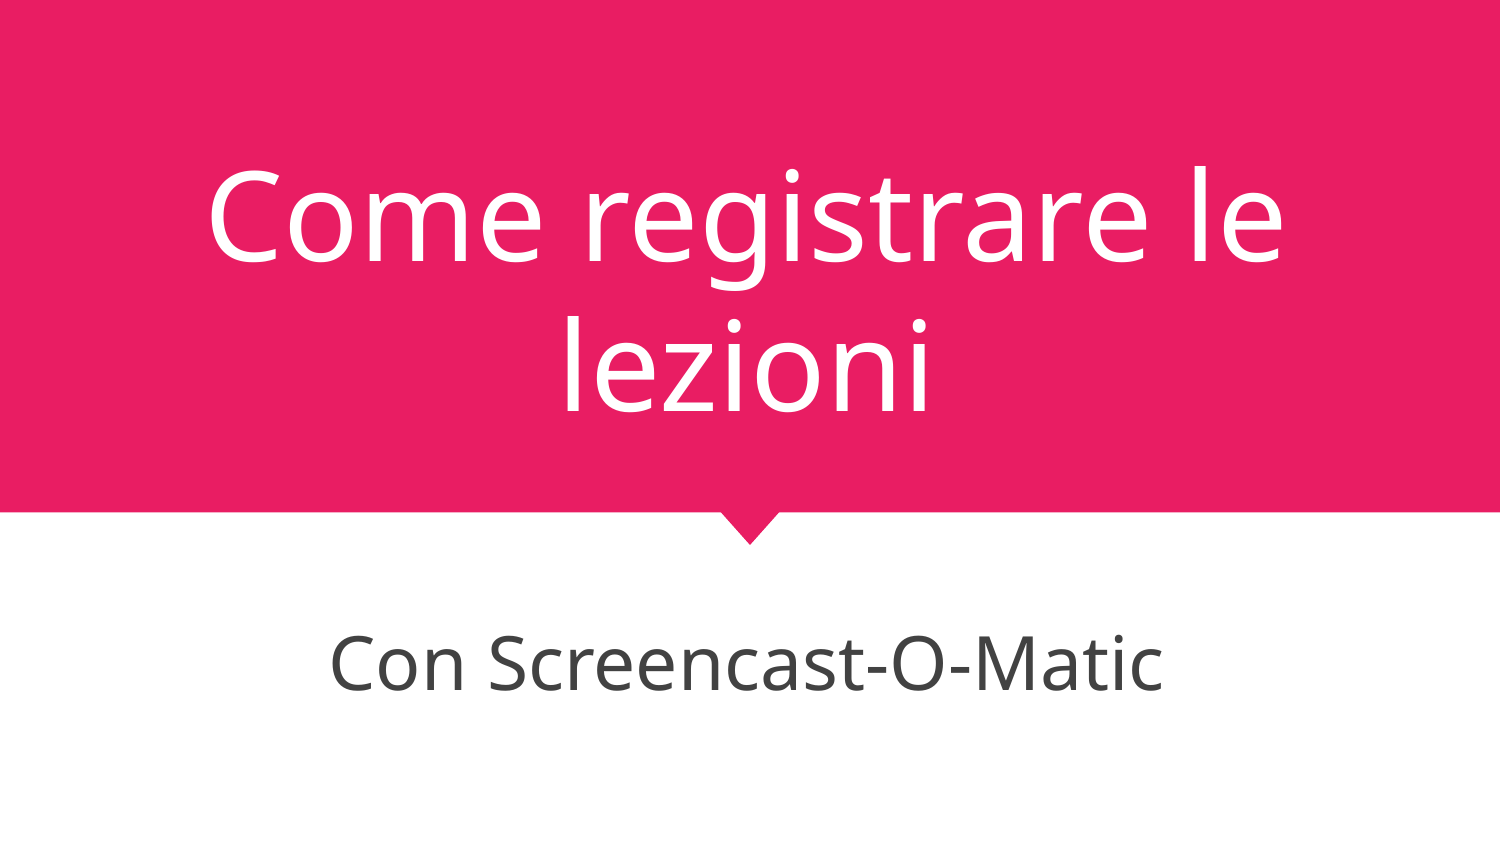

# Come registrare le lezioni
Con Screencast-O-Matic